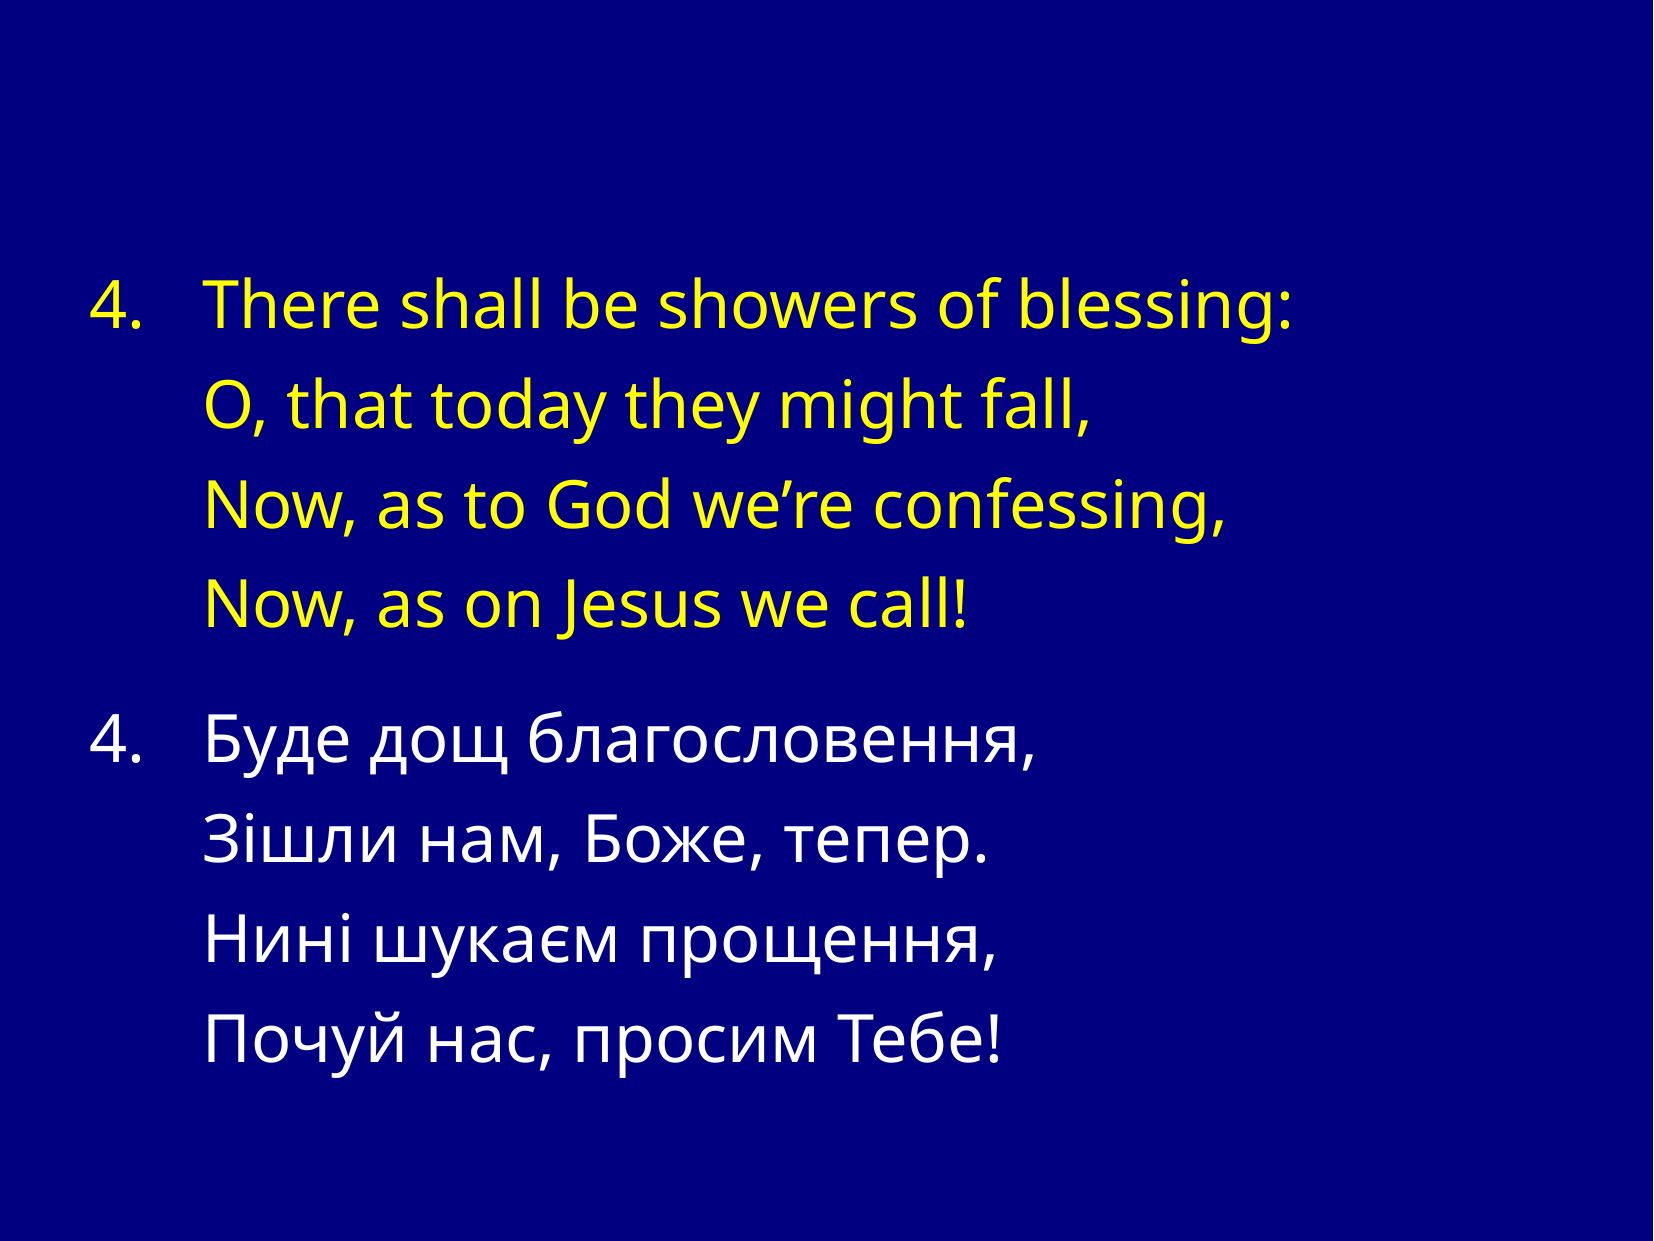

4.	There shall be showers of blessing:
	O, that today they might fall,
	Now, as to God we’re confessing,
	Now, as on Jesus we call!
4.	Буде дощ благословення,
	Зішли нам, Боже, тепер.
	Нині шукаєм прощення,
	Почуй нас, просим Тебе!